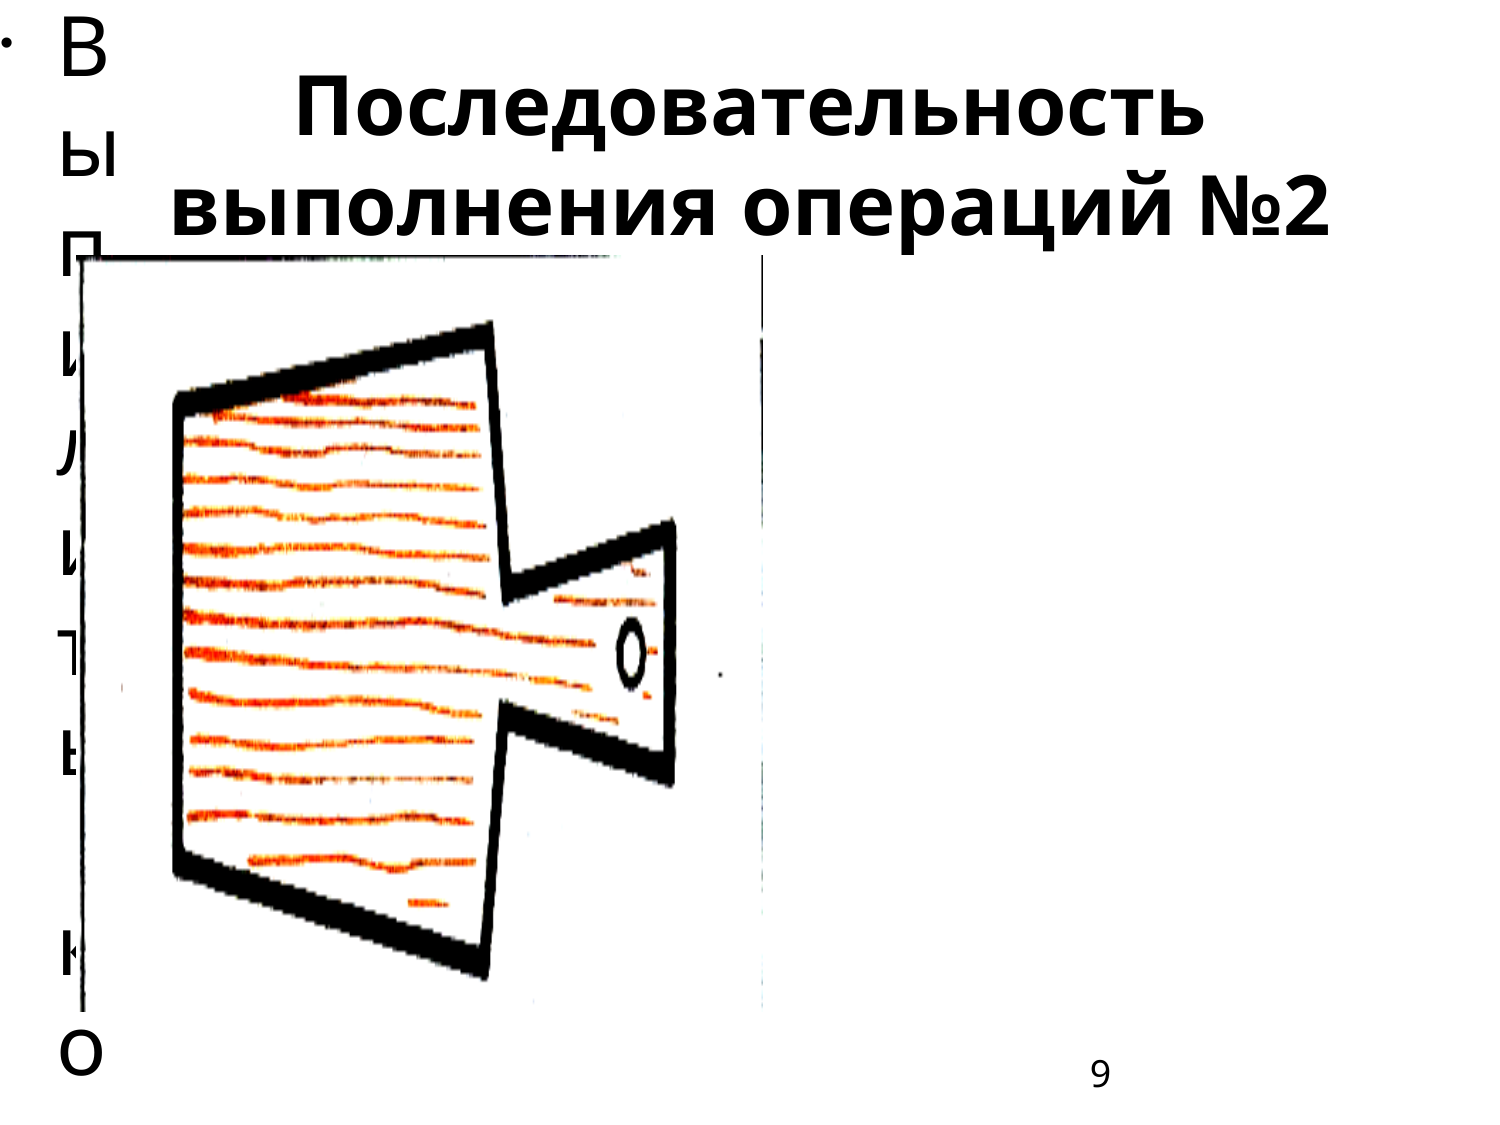

Выпилить контур изделия.
# Последовательность выполнения операций №2